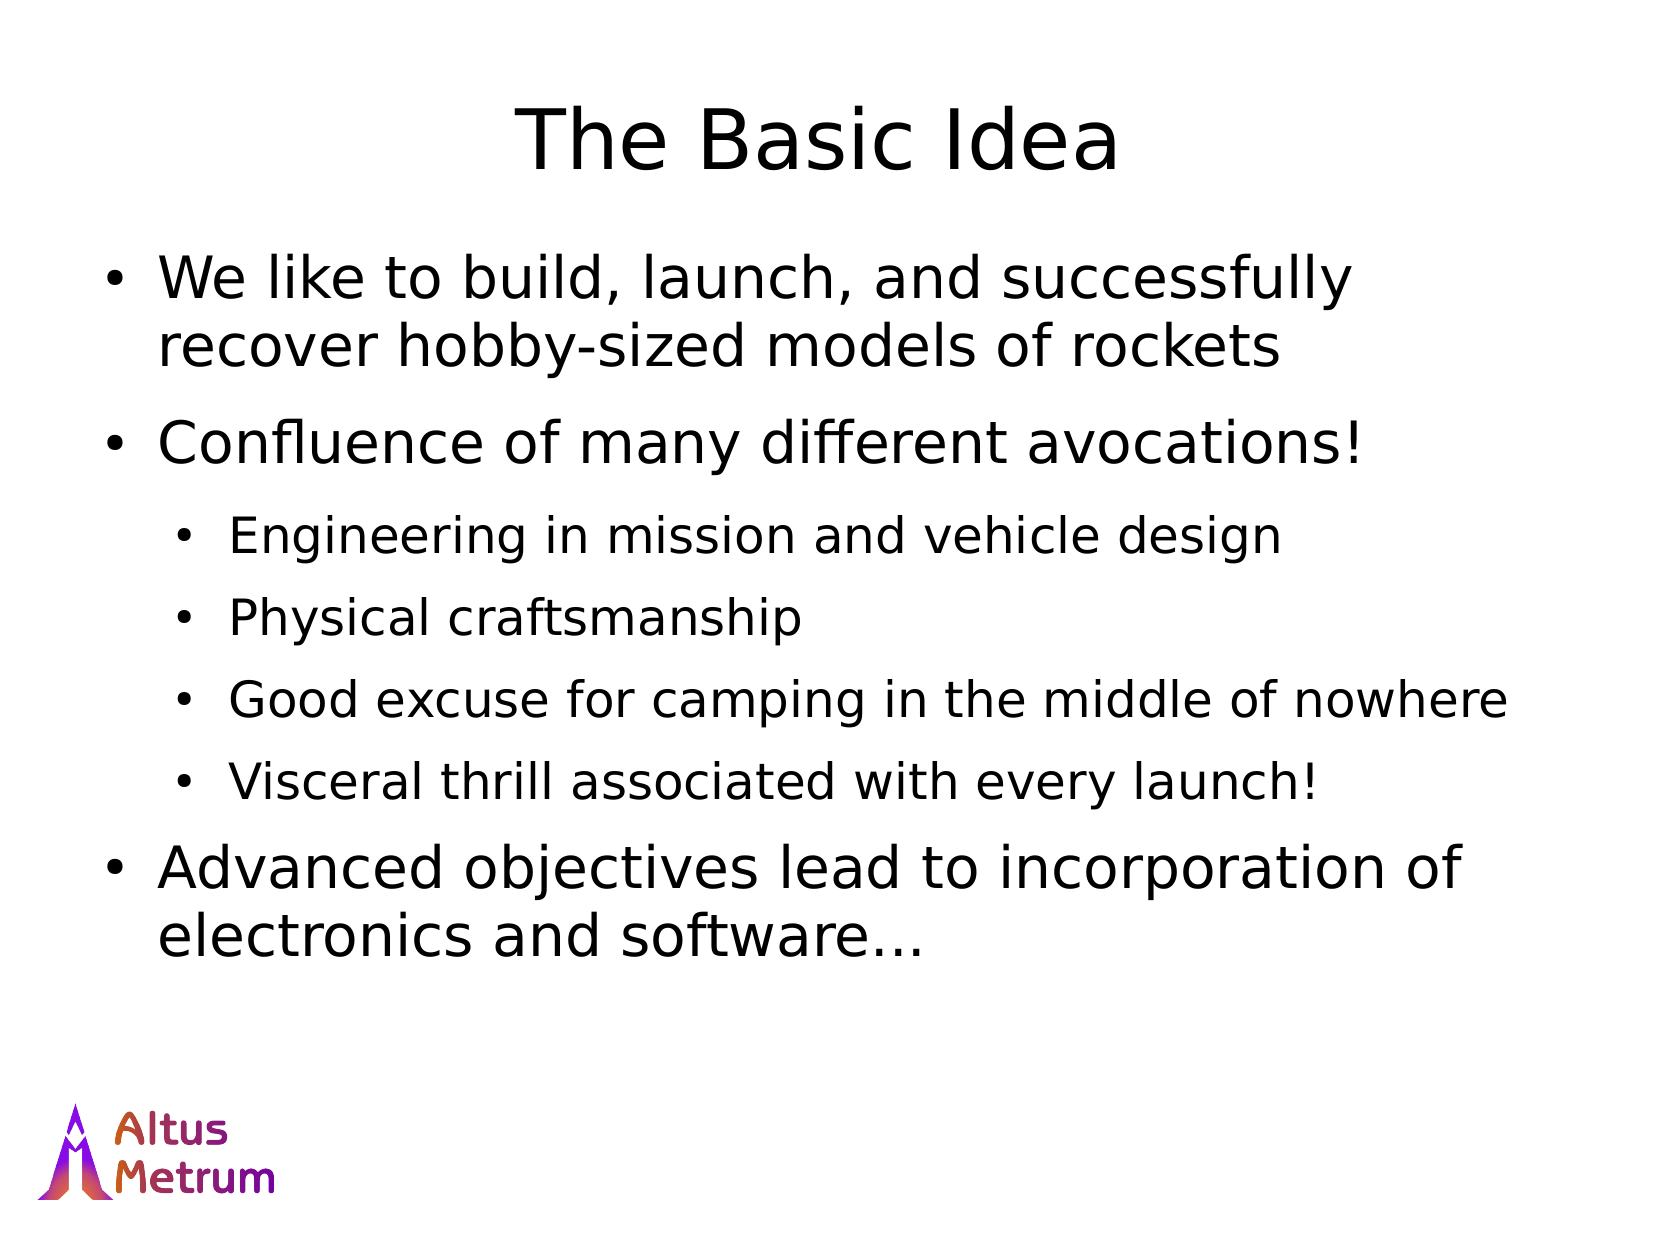

# The Basic Idea
We like to build, launch, and successfully recover hobby-sized models of rockets
Confluence of many different avocations!
Engineering in mission and vehicle design
Physical craftsmanship
Good excuse for camping in the middle of nowhere
Visceral thrill associated with every launch!
Advanced objectives lead to incorporation of electronics and software...